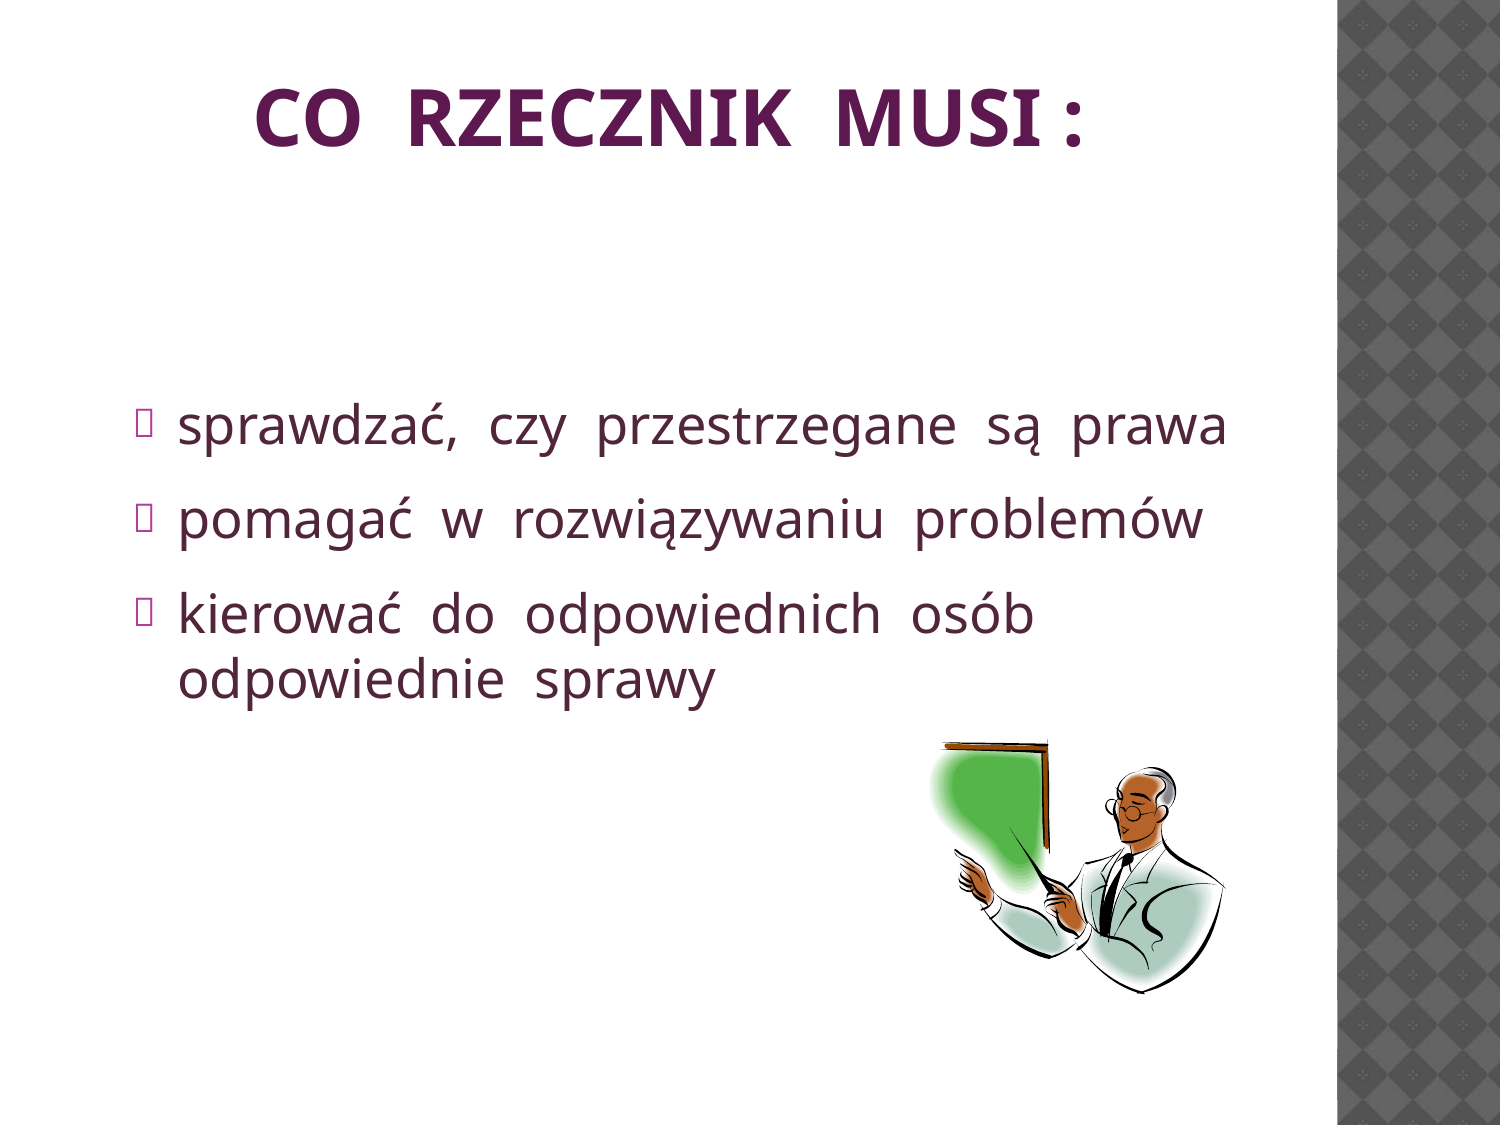

# CO RZECZNIK MUSI :
sprawdzać, czy przestrzegane są prawa
pomagać w rozwiązywaniu problemów
kierować do odpowiednich osób odpowiednie sprawy